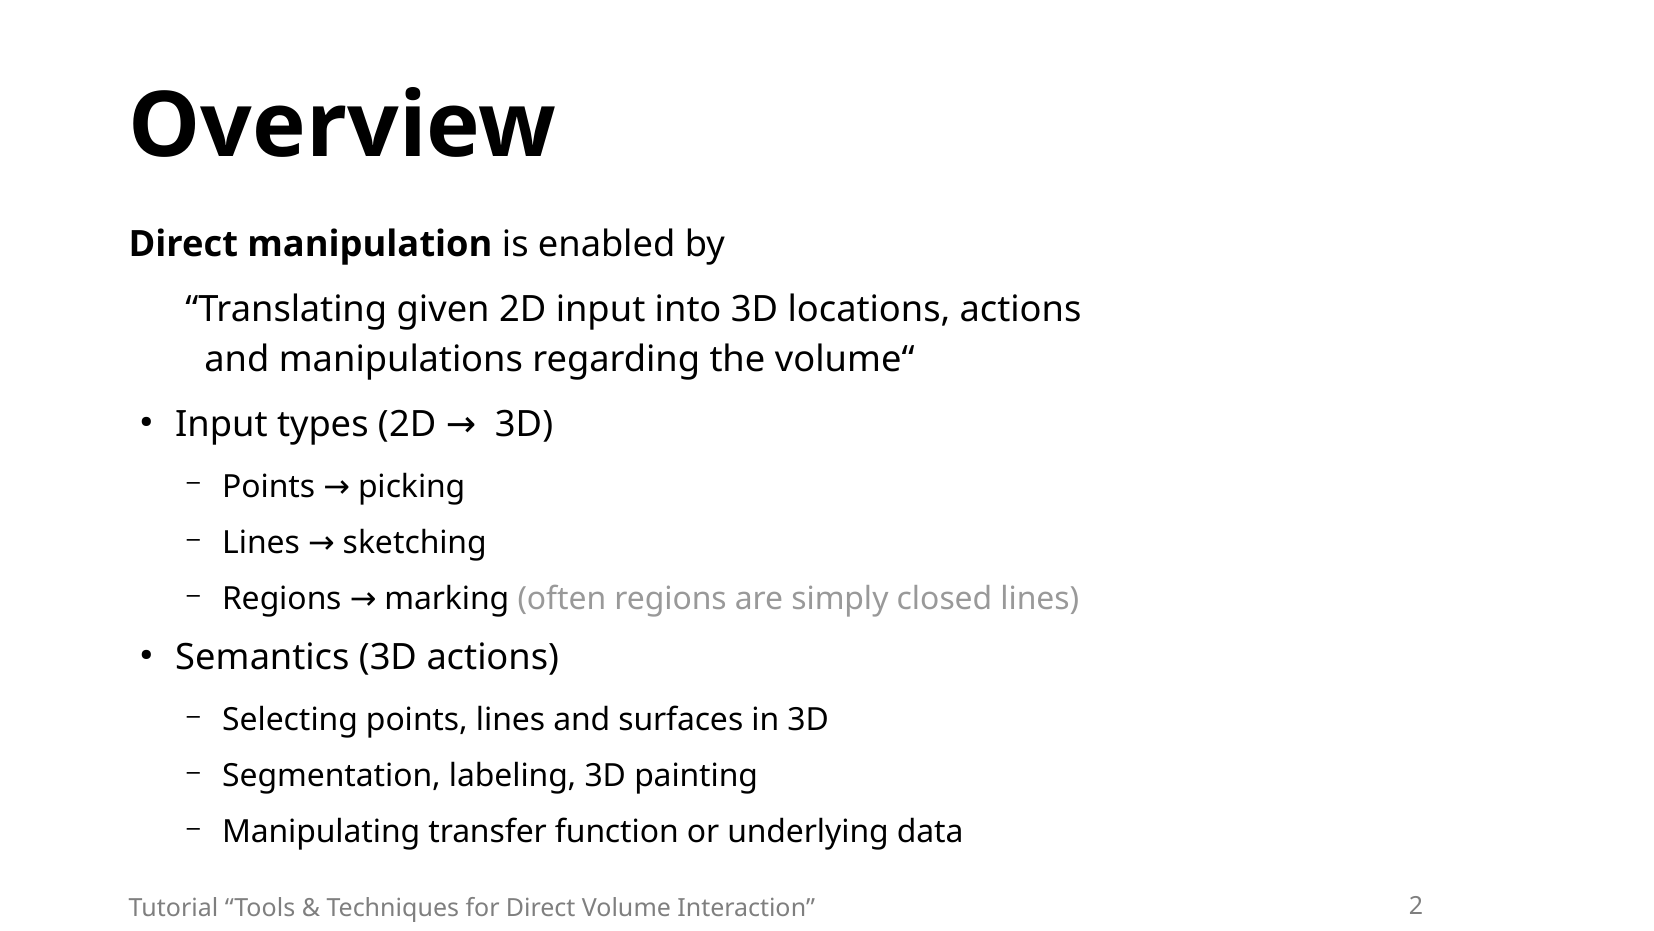

# Overview
Direct manipulation is enabled by
 “Translating given 2D input into 3D locations, actions
 and manipulations regarding the volume“
Input types (2D → 3D)
Points → picking
Lines → sketching
Regions → marking (often regions are simply closed lines)
Semantics (3D actions)
Selecting points, lines and surfaces in 3D
Segmentation, labeling, 3D painting
Manipulating transfer function or underlying data
2
Alexander Wiebel - Vortrag Fachhochschule Flensburg
2011-06-27